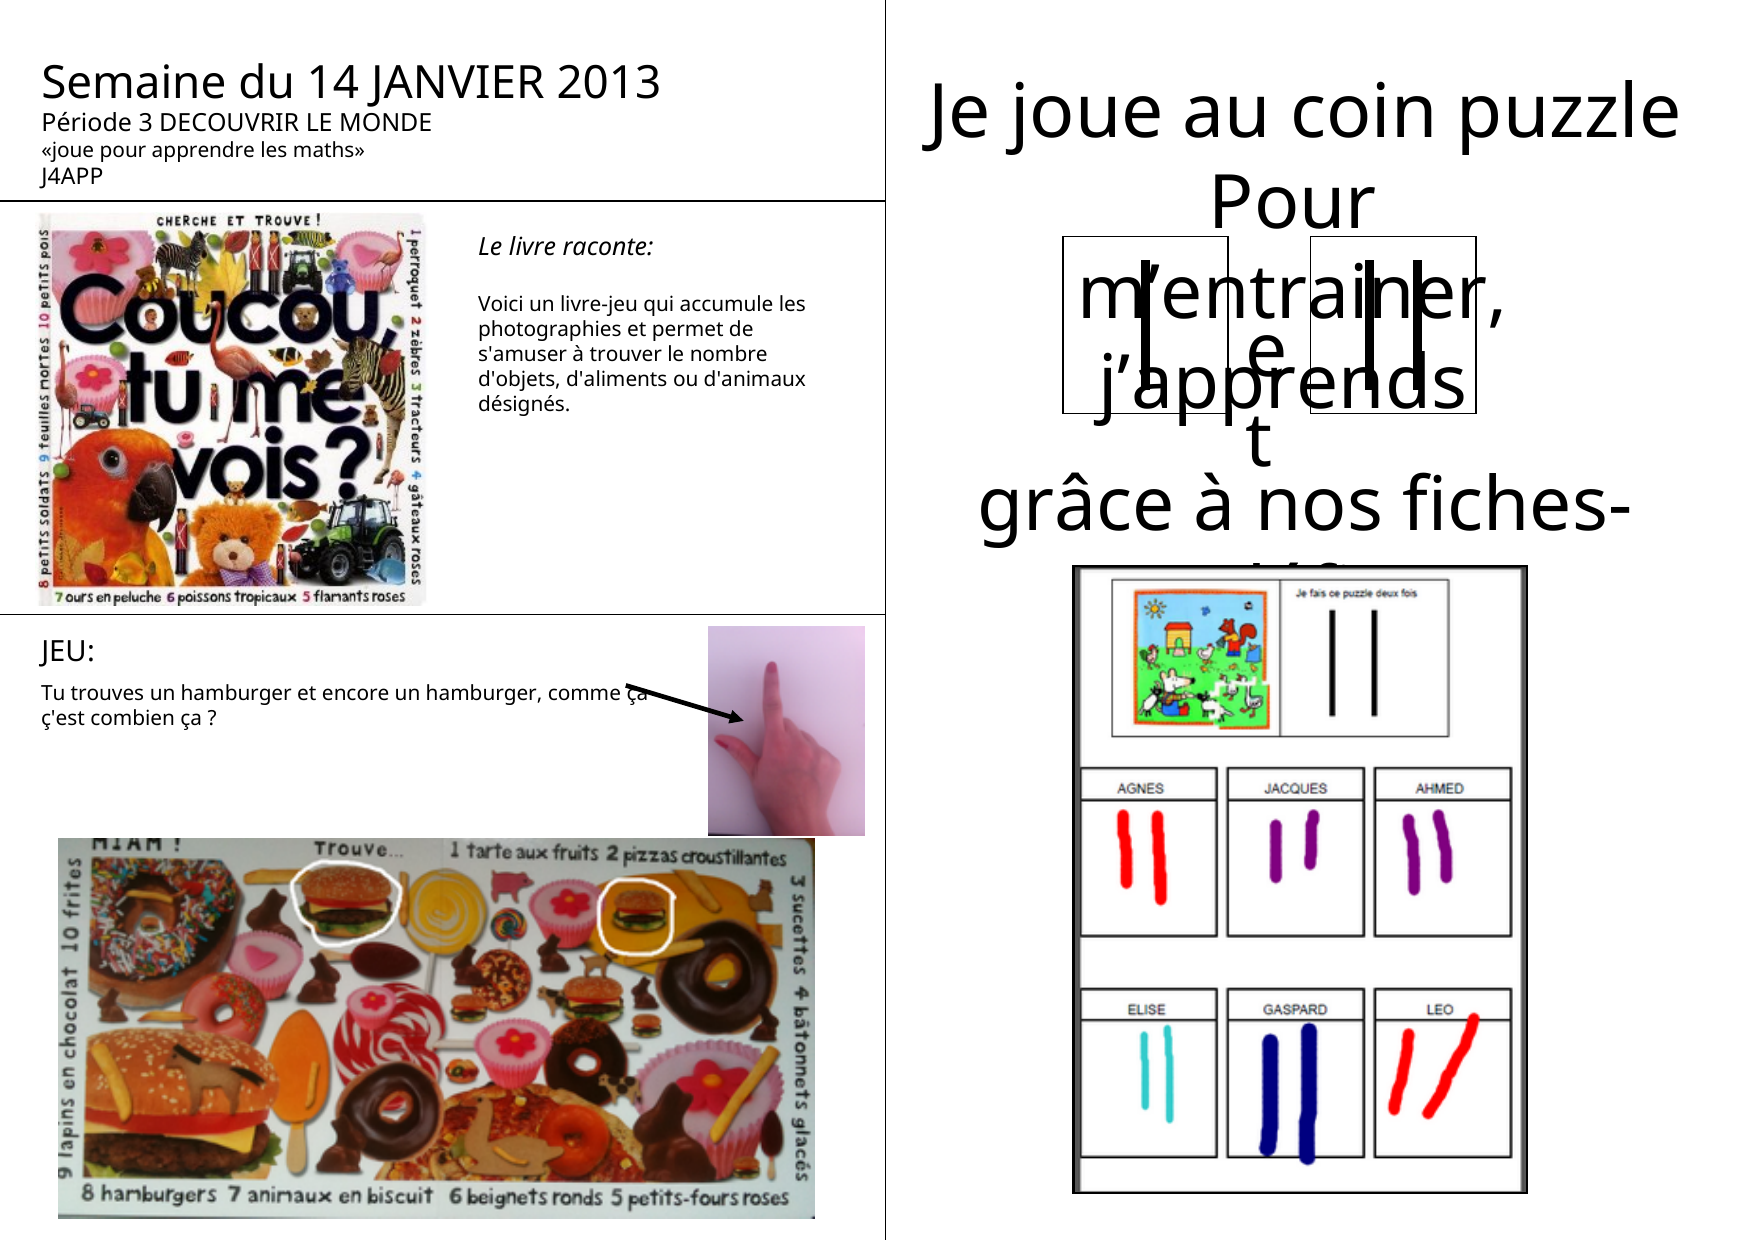

Semaine du 14 JANVIER 2013
Je joue au coin puzzle
Période 3 DECOUVRIR LE MONDE
«joue pour apprendre les maths»
J4APP
Pour m’entrainer, j’apprends
Le livre raconte:
Voici un livre-jeu qui accumule les photographies et permet de s'amuser à trouver le nombre d'objets, d'aliments ou d'animaux désignés.
et
grâce à nos fiches-défis
JEU:
Tu trouves un hamburger et encore un hamburger, comme ça
ç'est combien ça ?